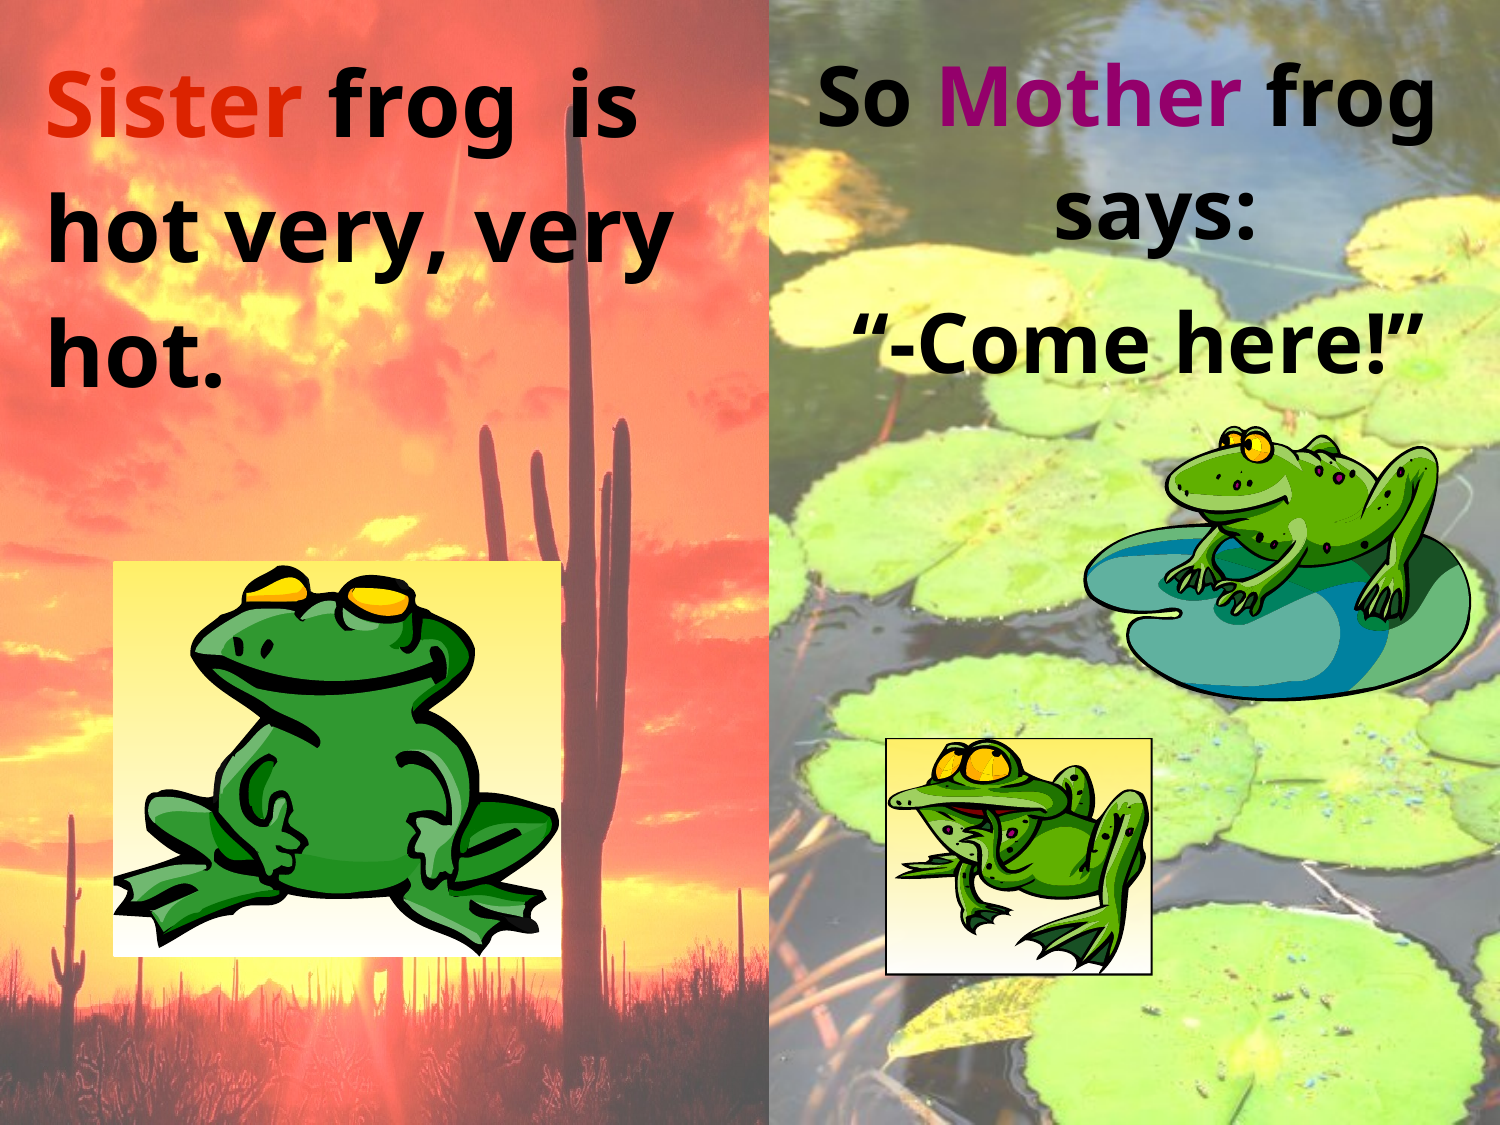

# Sister frog is hot very, very hot.
So Mother frog says:
 “-Come here!”